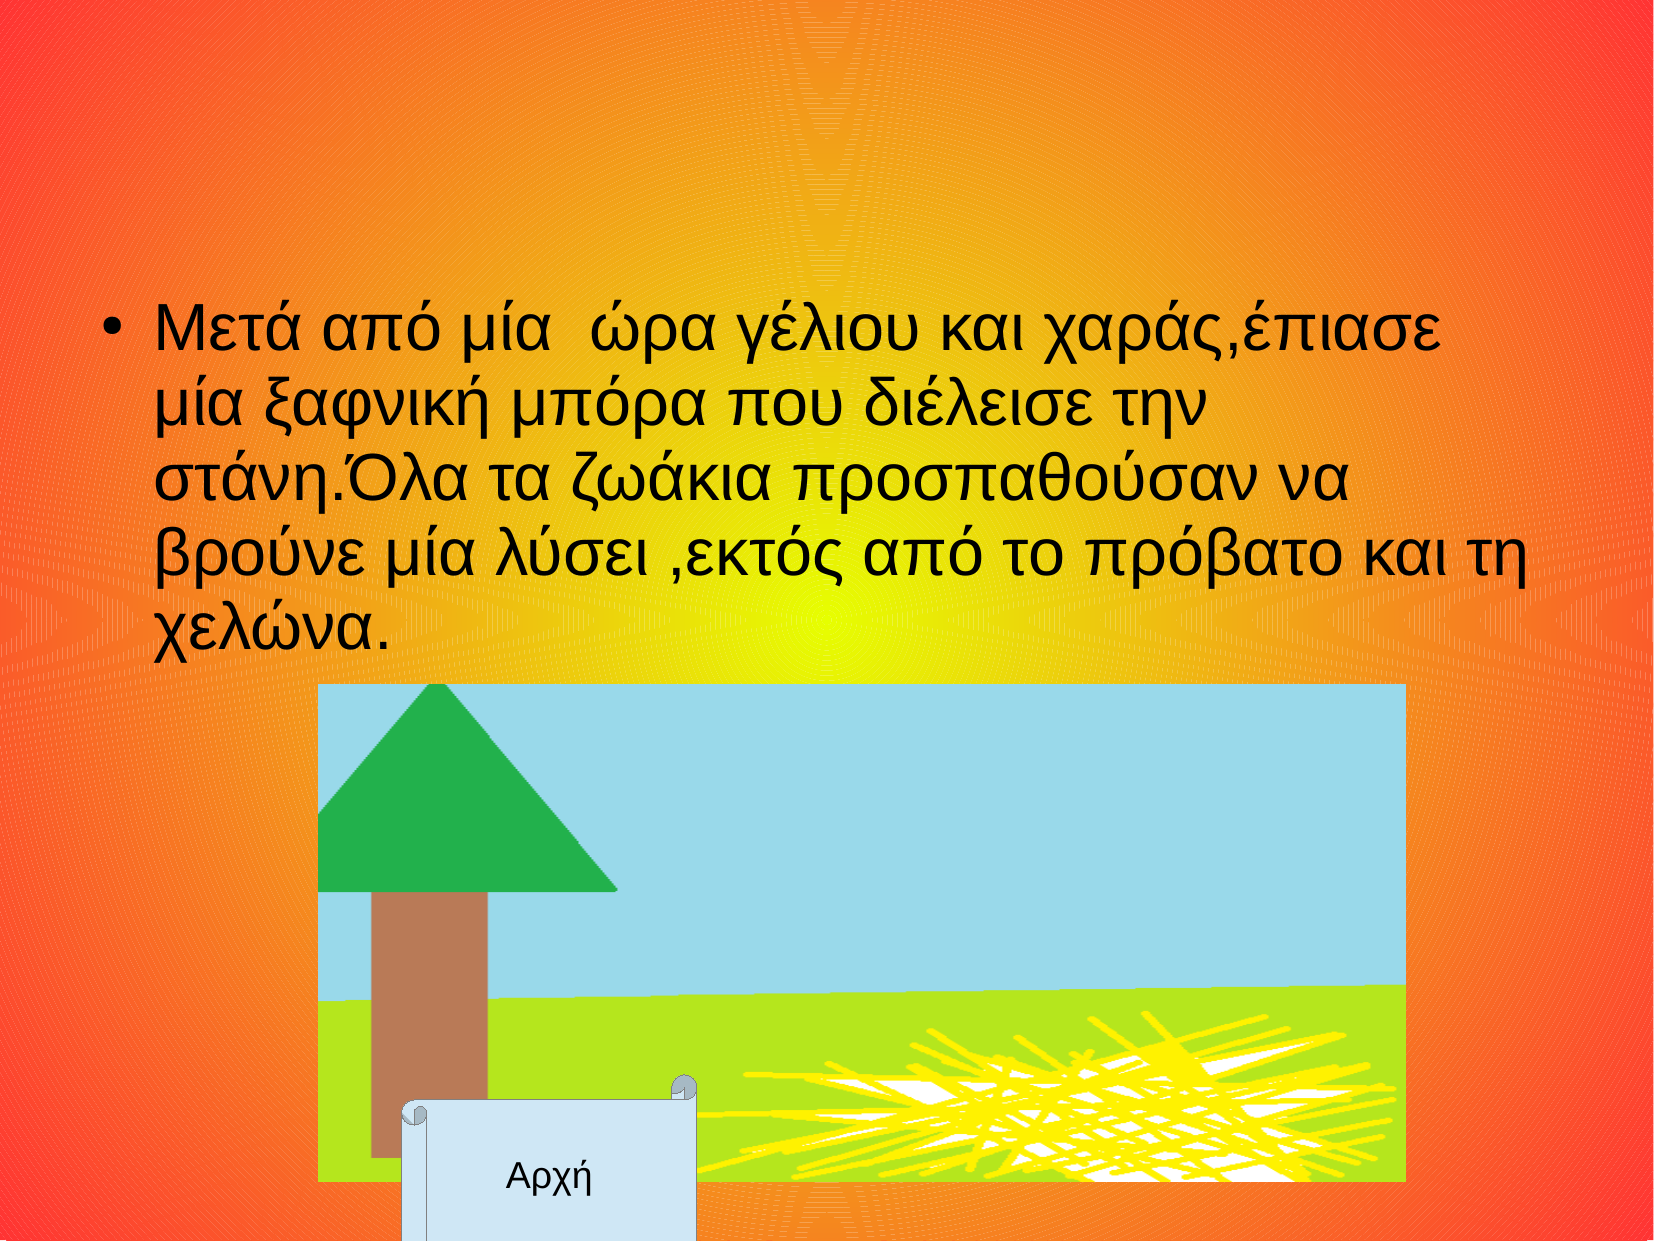

#
Μετά από μία ώρα γέλιου και χαράς,έπιασε μία ξαφνική μπόρα που διέλεισε την στάνη.Όλα τα ζωάκια προσπαθούσαν να βρούνε μία λύσει ,εκτός από το πρόβατο και τη χελώνα.
Αρχή